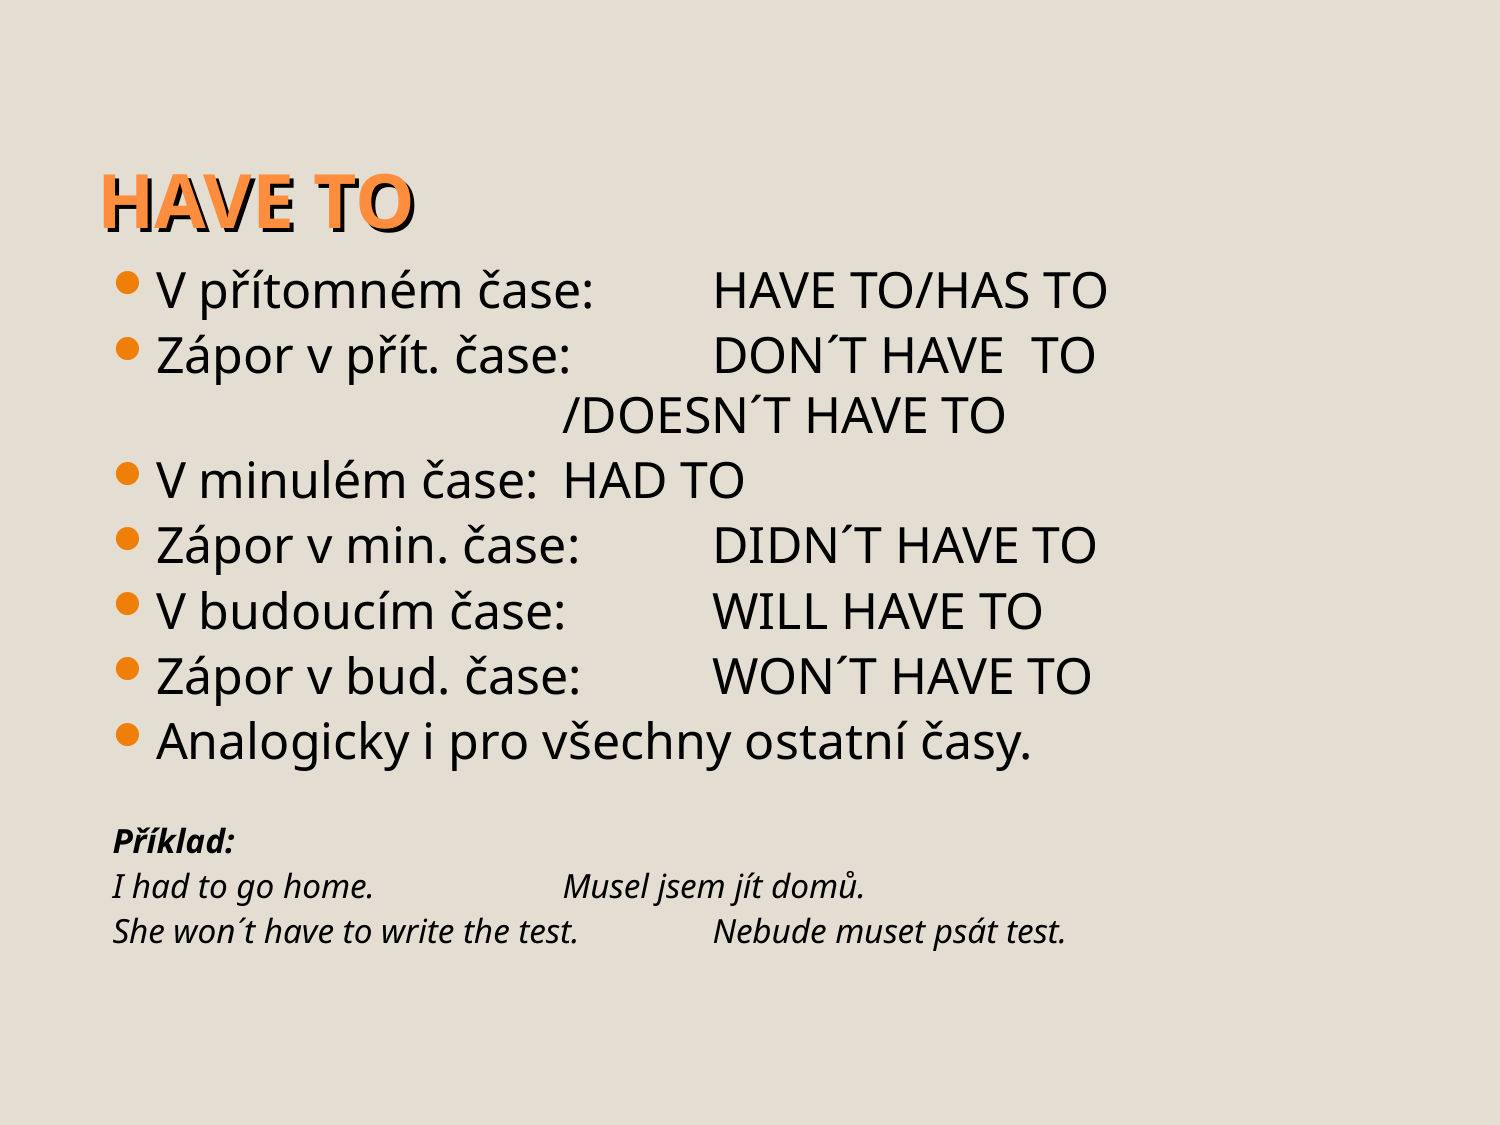

# HAVE TO
V přítomném čase: 	HAVE TO/HAS TO
Zápor v přít. čase: 	DON´T HAVE TO 				 	/DOESN´T HAVE TO
V minulém čase: 	HAD TO
Zápor v min. čase: 	DIDN´T HAVE TO
V budoucím čase: 	WILL HAVE TO
Zápor v bud. čase: 	WON´T HAVE TO
Analogicky i pro všechny ostatní časy.
Příklad:
I had to go home.		Musel jsem jít domů.
She won´t have to write the test.	Nebude muset psát test.